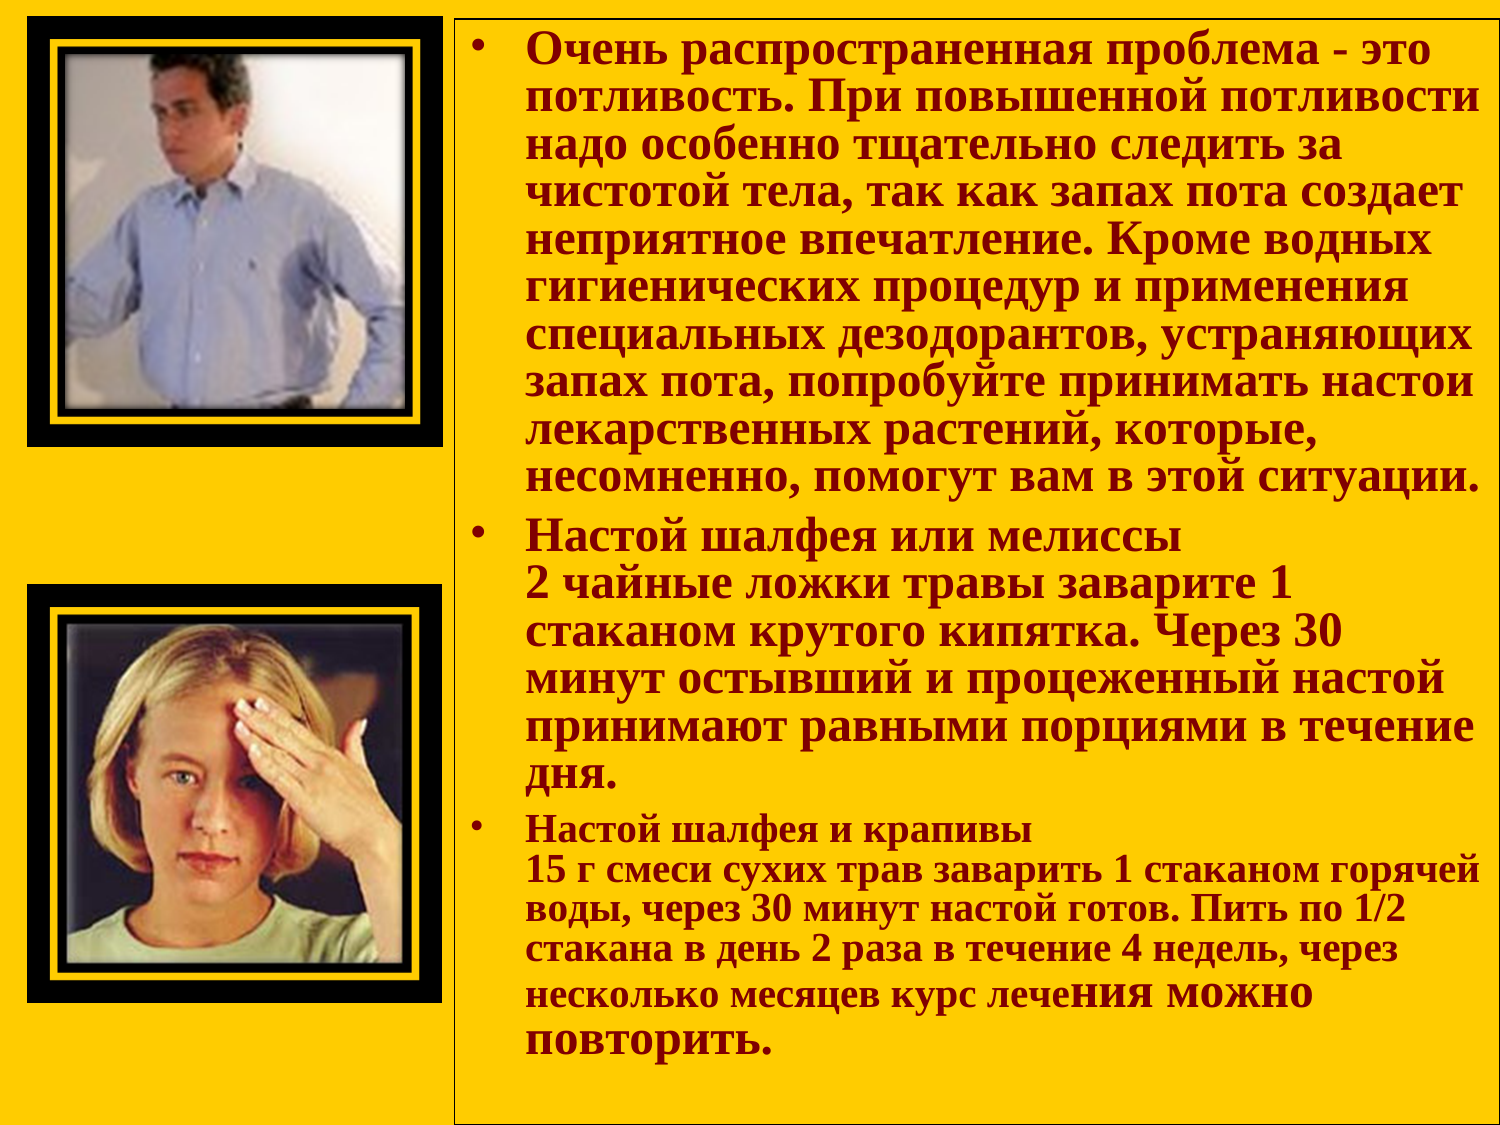

# Очень распространенная проблема - это потливость. При повышенной потливости надо особенно тщательно следить за чистотой тела, так как запах пота создает неприятное впечатление. Кроме водных гигиенических процедур и применения специальных дезодорантов, устраняющих запах пота, попробуйте принимать настои лекарственных растений, которые, несомненно, помогут вам в этой ситуации.
Настой шалфея или мелиссы
2 чайные ложки травы заварите 1 стаканом крутого кипятка. Через 30 минут остывший и процеженный настой принимают равными порциями в течение дня.
Настой шалфея и крапивы
15 г смеси сухих трав заварить 1 стаканом горячей воды, через 30 минут настой готов. Пить по 1/2 стакана в день 2 раза в течение 4 недель, через несколько месяцев курс лечения можно повторить.